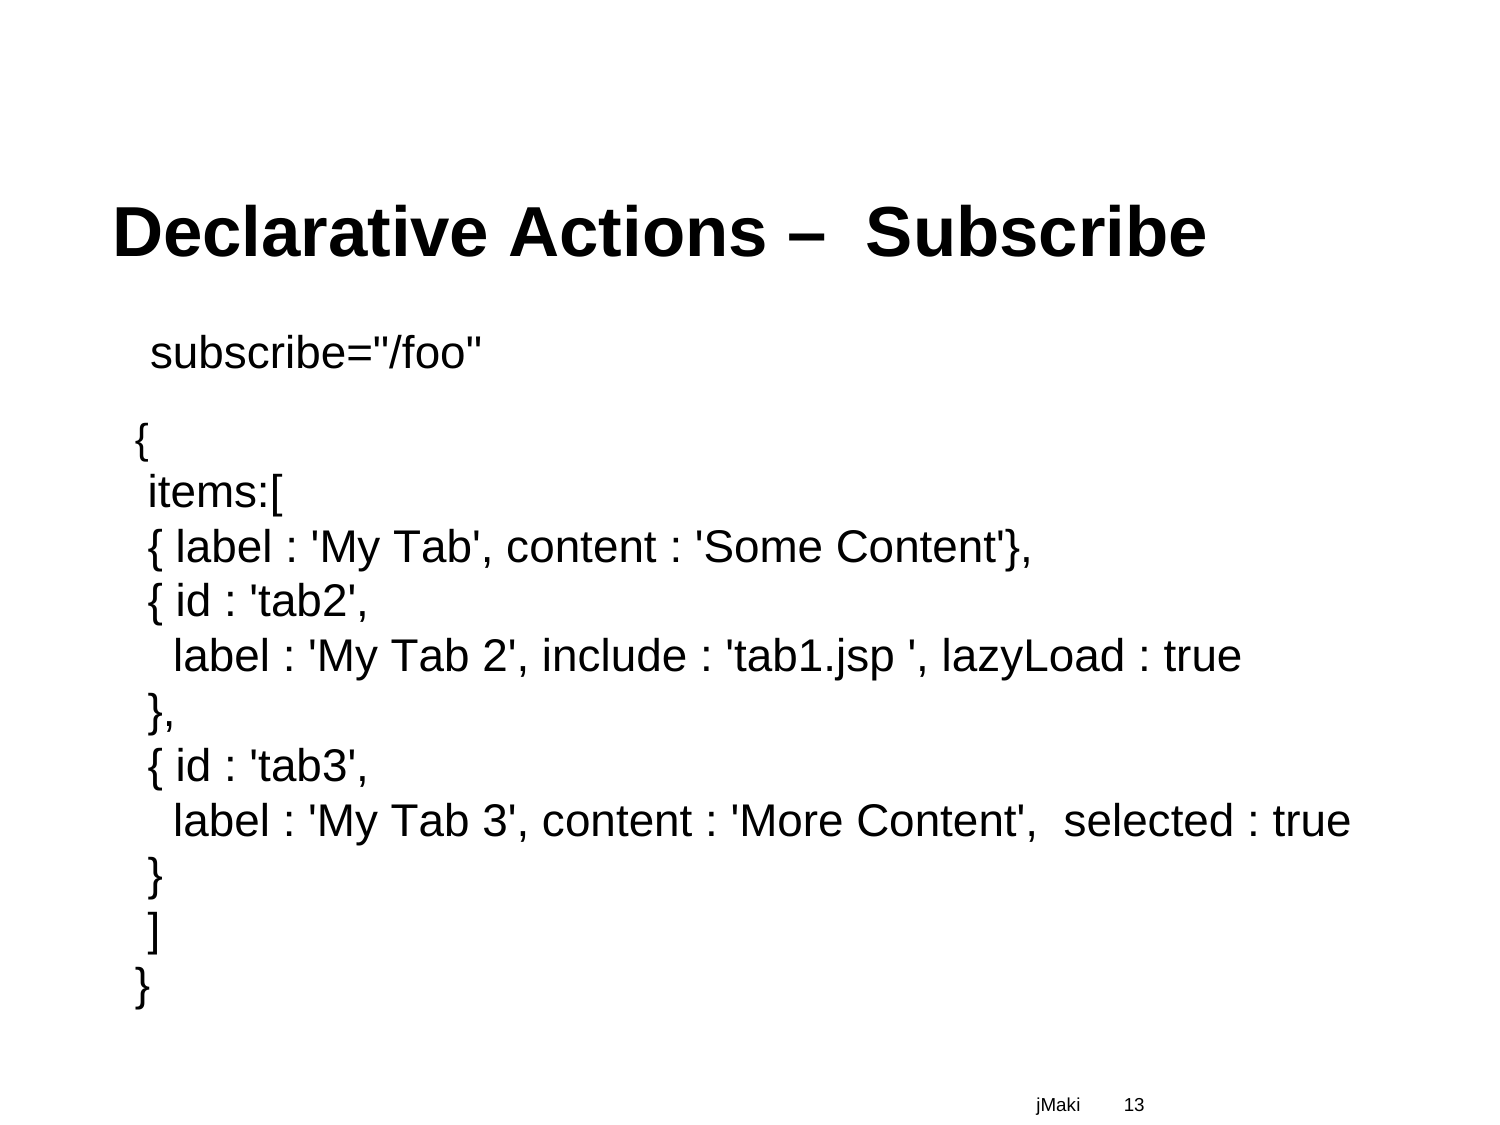

# Declarative Actions – Subscribe
subscribe="/foo"
{
 items:[
 { label : 'My Tab', content : 'Some Content'},
 { id : 'tab2',
 label : 'My Tab 2', include : 'tab1.jsp ', lazyLoad : true
 },
 { id : 'tab3',
 label : 'My Tab 3', content : 'More Content', selected : true
 }
 ]
}